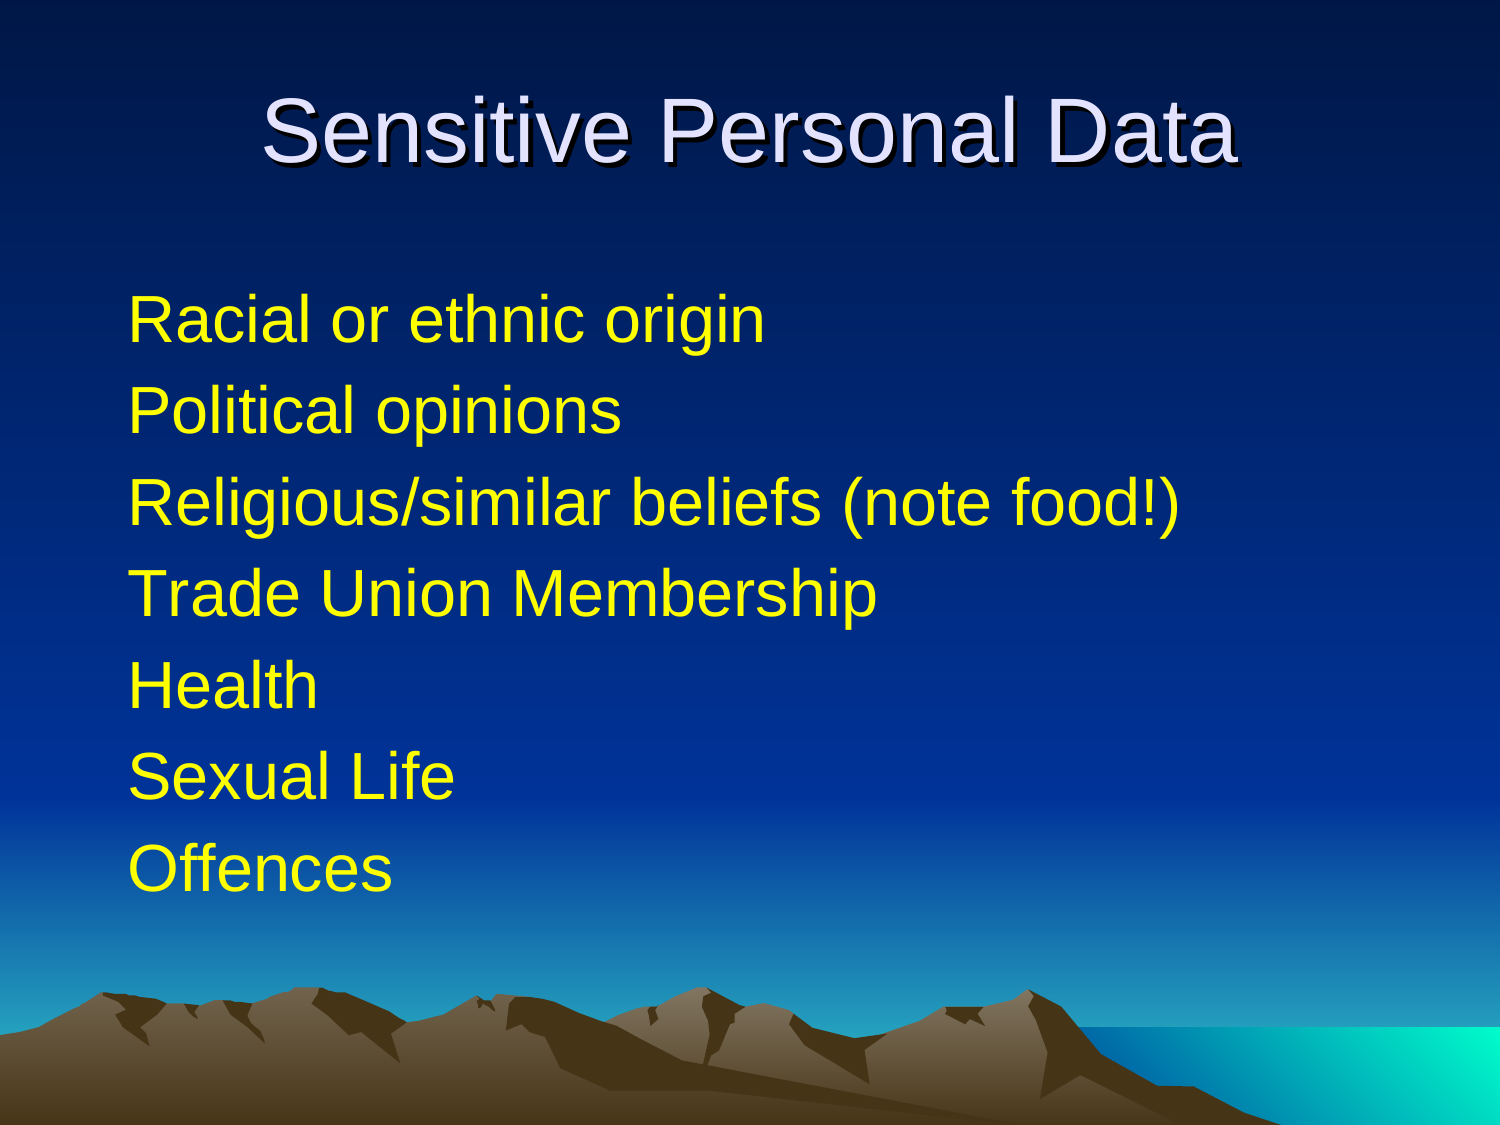

# Sensitive Personal Data
Racial or ethnic origin
Political opinions
Religious/similar beliefs (note food!)
Trade Union Membership
Health
Sexual Life
Offences